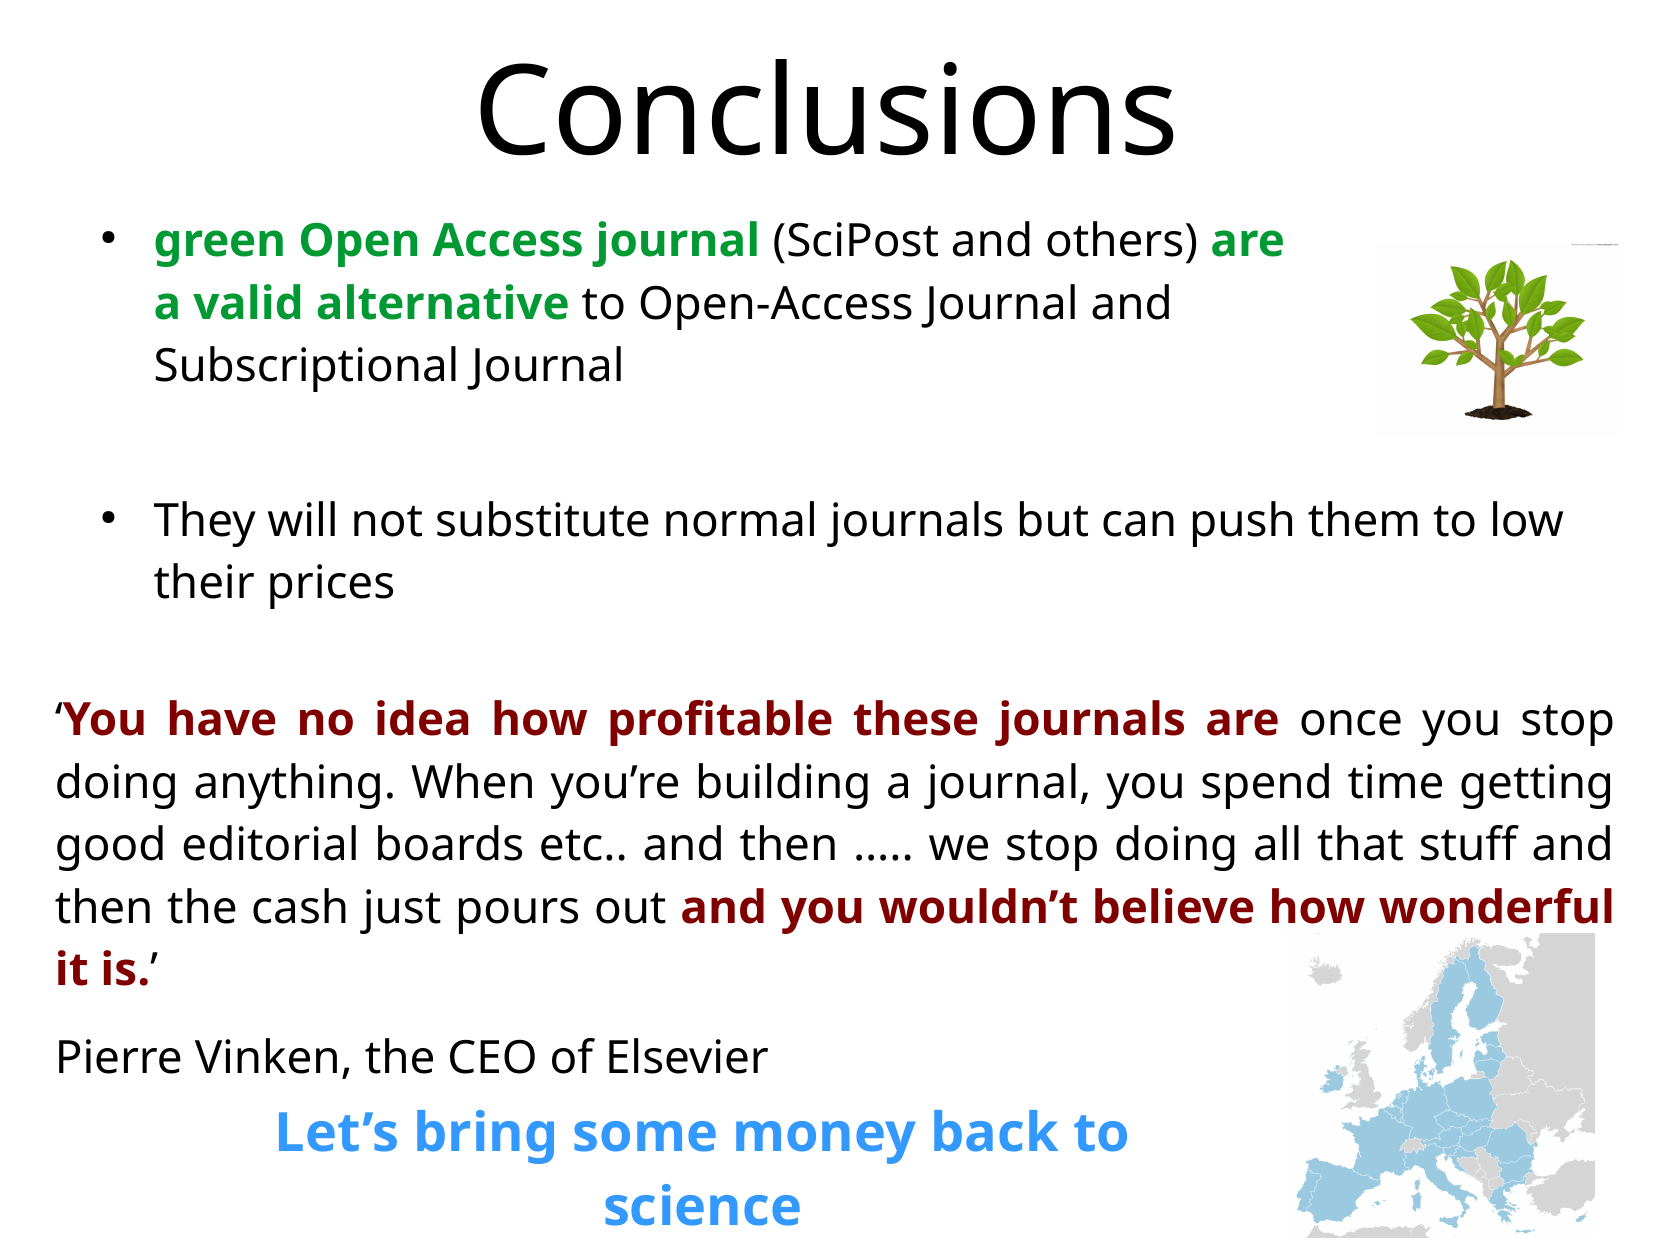

# Conclusions
green Open Access journal (SciPost and others) are
a valid alternative to Open-Access Journal and
Subscriptional Journal
They will not substitute normal journals but can push them to low their prices
‘You have no idea how profitable these journals are once you stop doing anything. When you’re building a journal, you spend time getting good editorial boards etc.. and then ….. we stop doing all that stuff and then the cash just pours out and you wouldn’t believe how wonderful it is.’
Pierre Vinken, the CEO of Elsevier
Let’s bring some money back to science